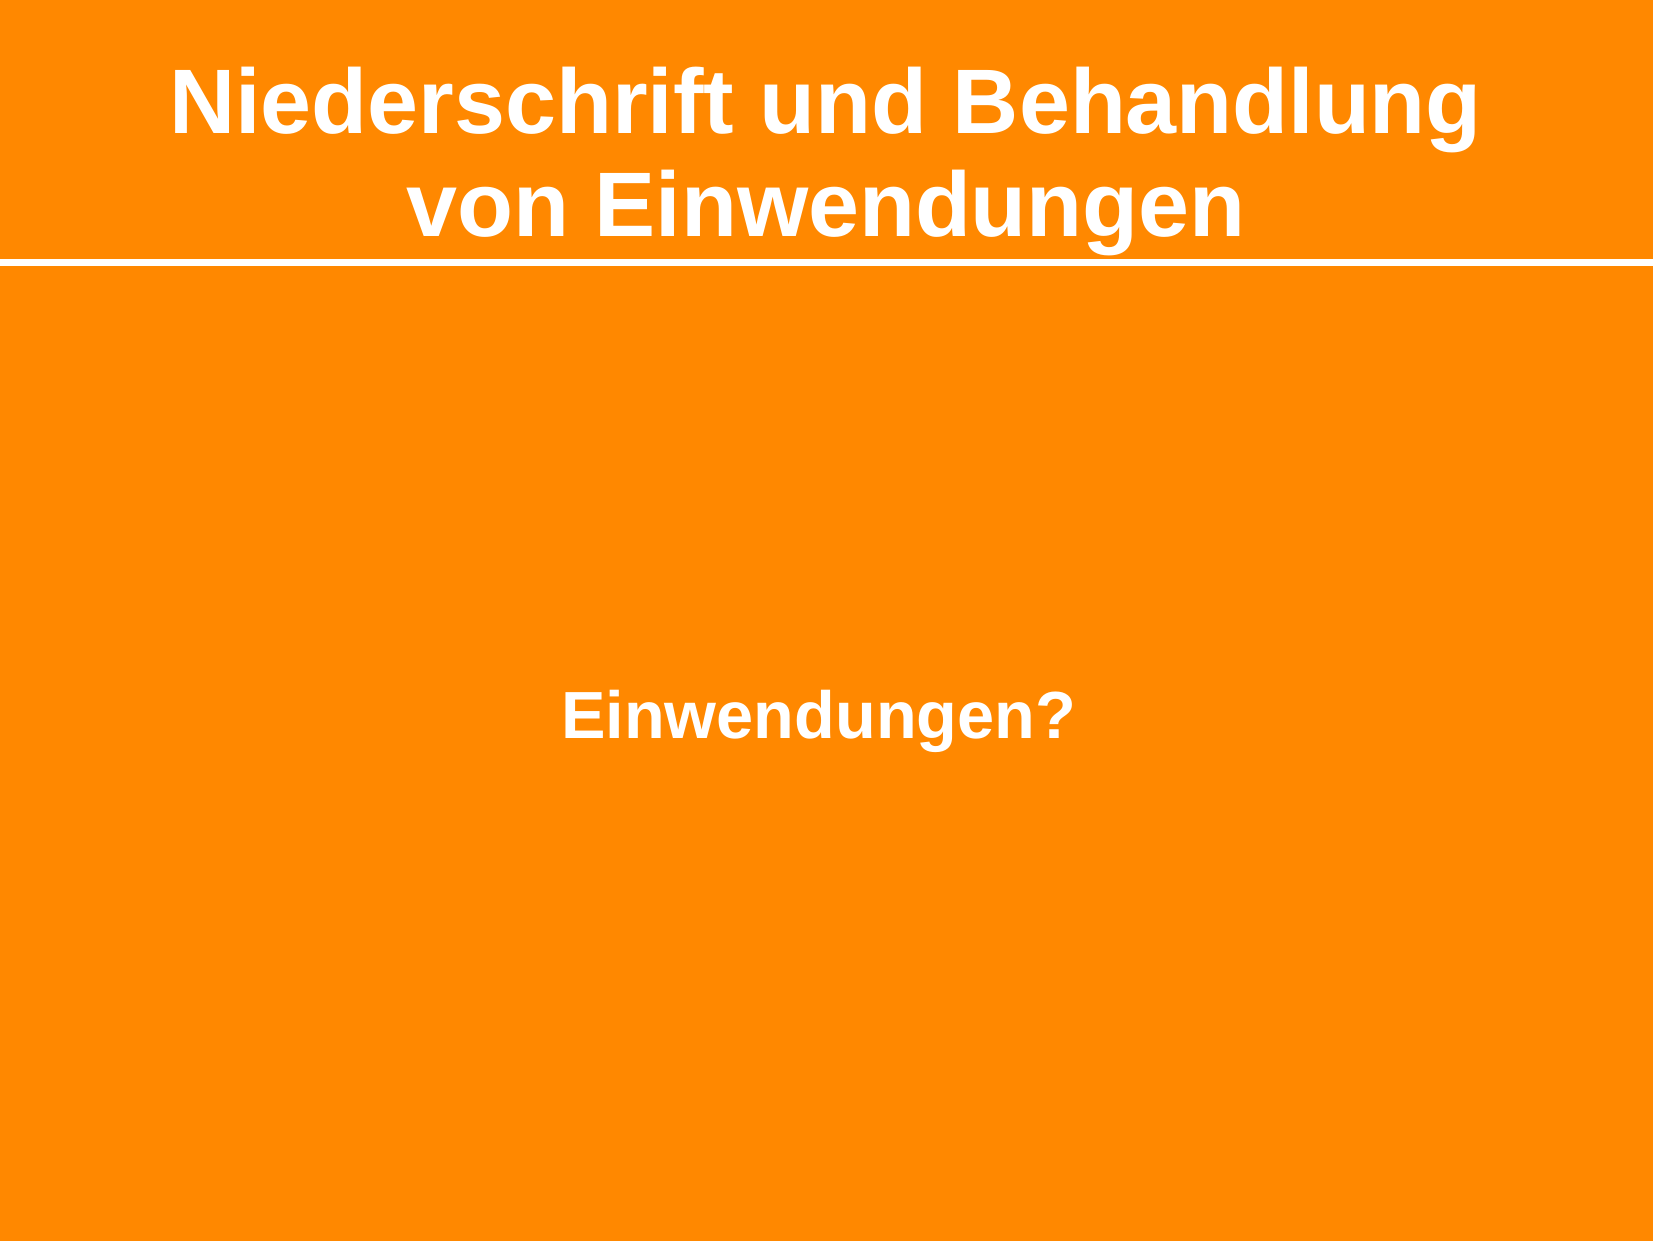

# Niederschrift und Behandlung von Einwendungen
Einwendungen?